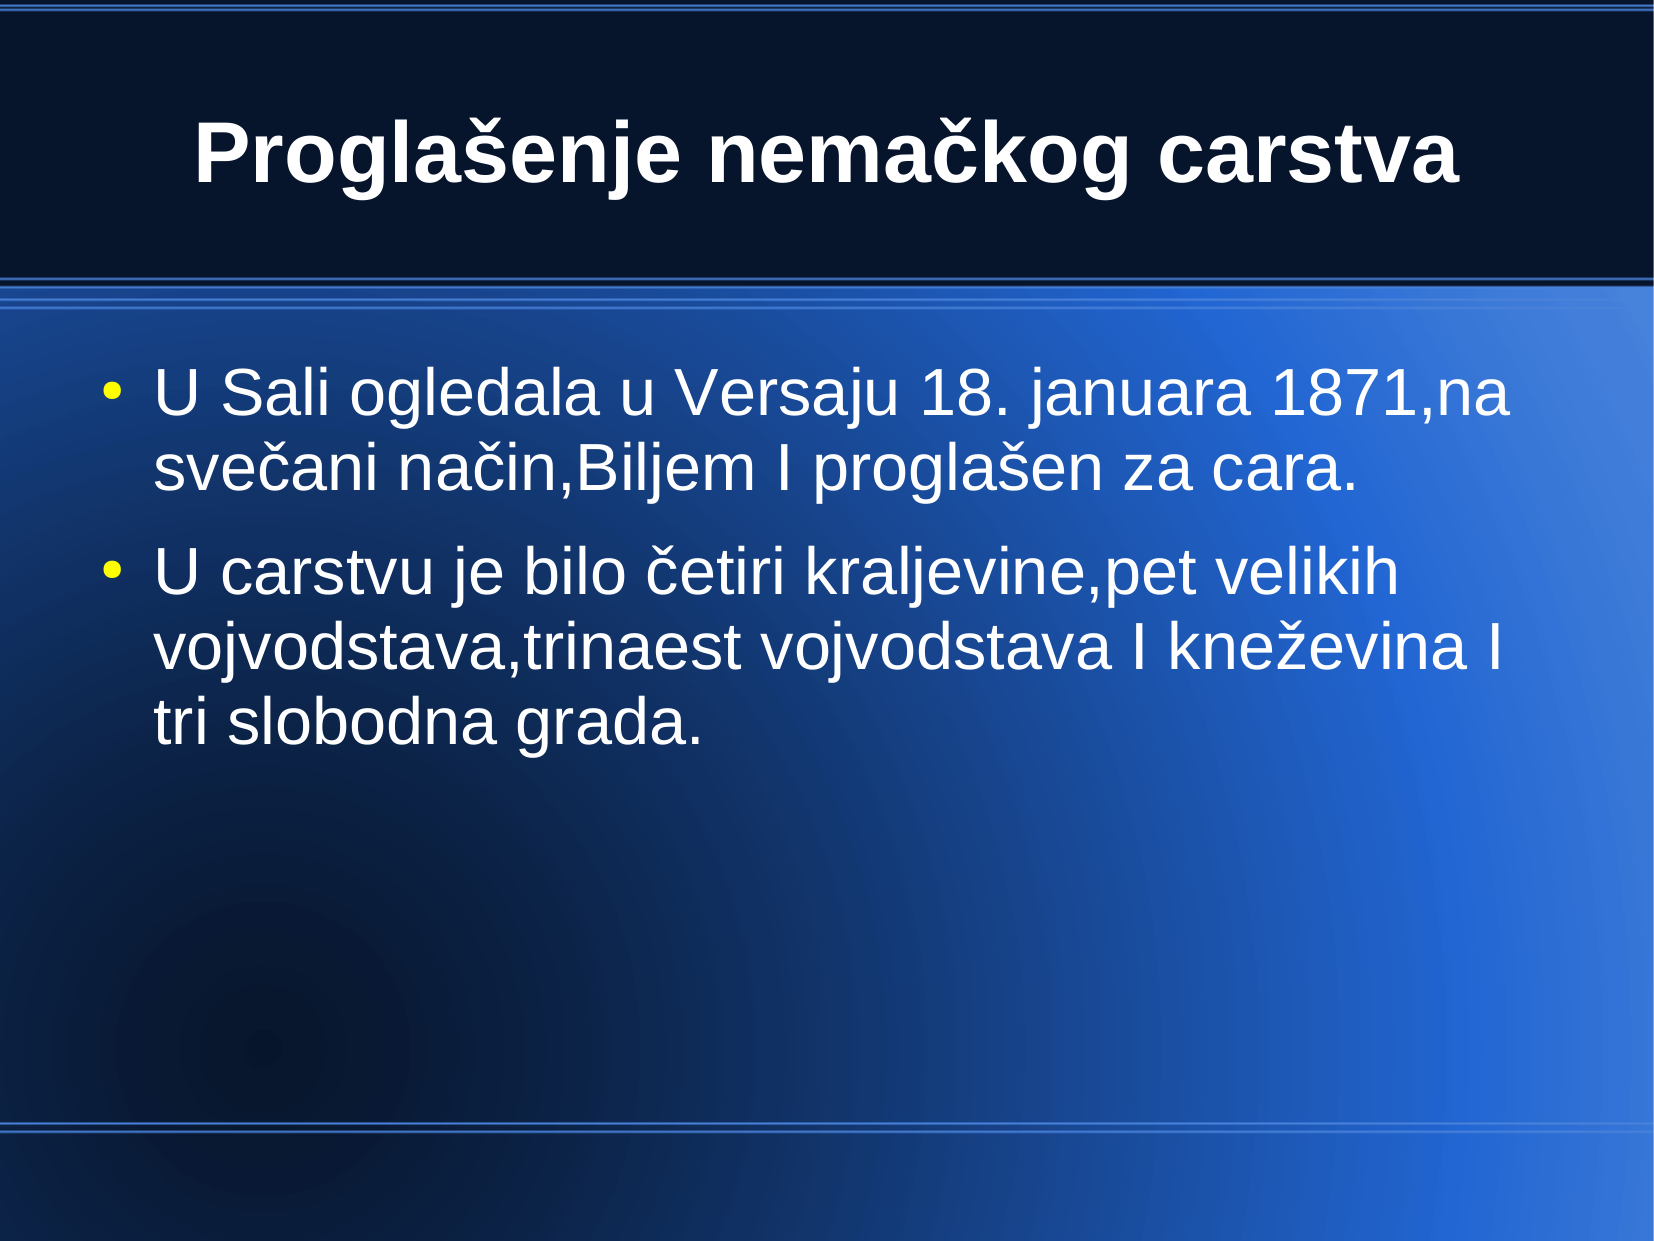

# Proglašenje nemačkog carstva
U Sali ogledala u Versaju 18. januara 1871,na svečani način,Biljem I proglašen za cara.
U carstvu je bilo četiri kraljevine,pet velikih vojvodstava,trinaest vojvodstava I kneževina I tri slobodna grada.